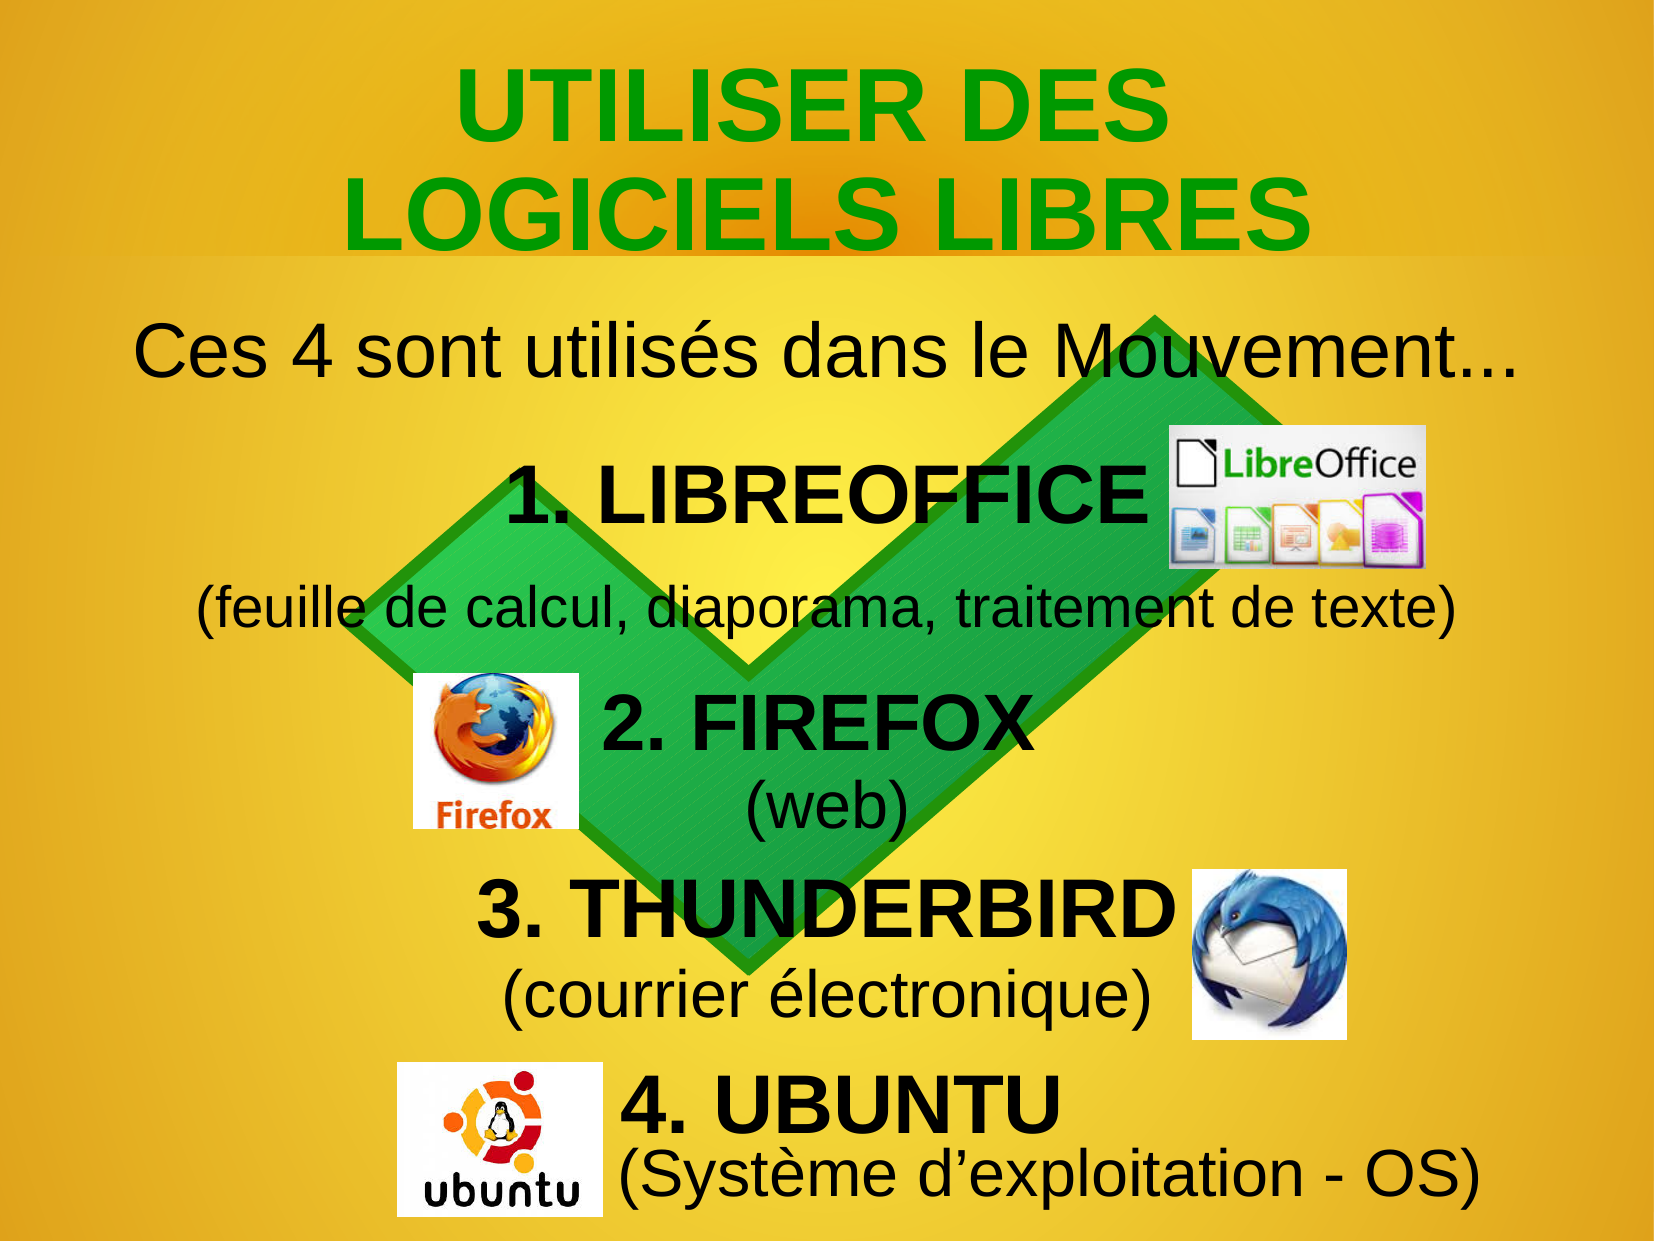

UTILISER DES
LOGICIELS LIBRES
Ces 4 sont utilisés dans le Mouvement...
1. LIBREOFFICE
(feuille de calcul, diaporama, traitement de texte)
2. FIREFOX
(web)
3. THUNDERBIRD
(courrier électronique)
# 4. UBUNTU
(Système d’exploitation - OS)